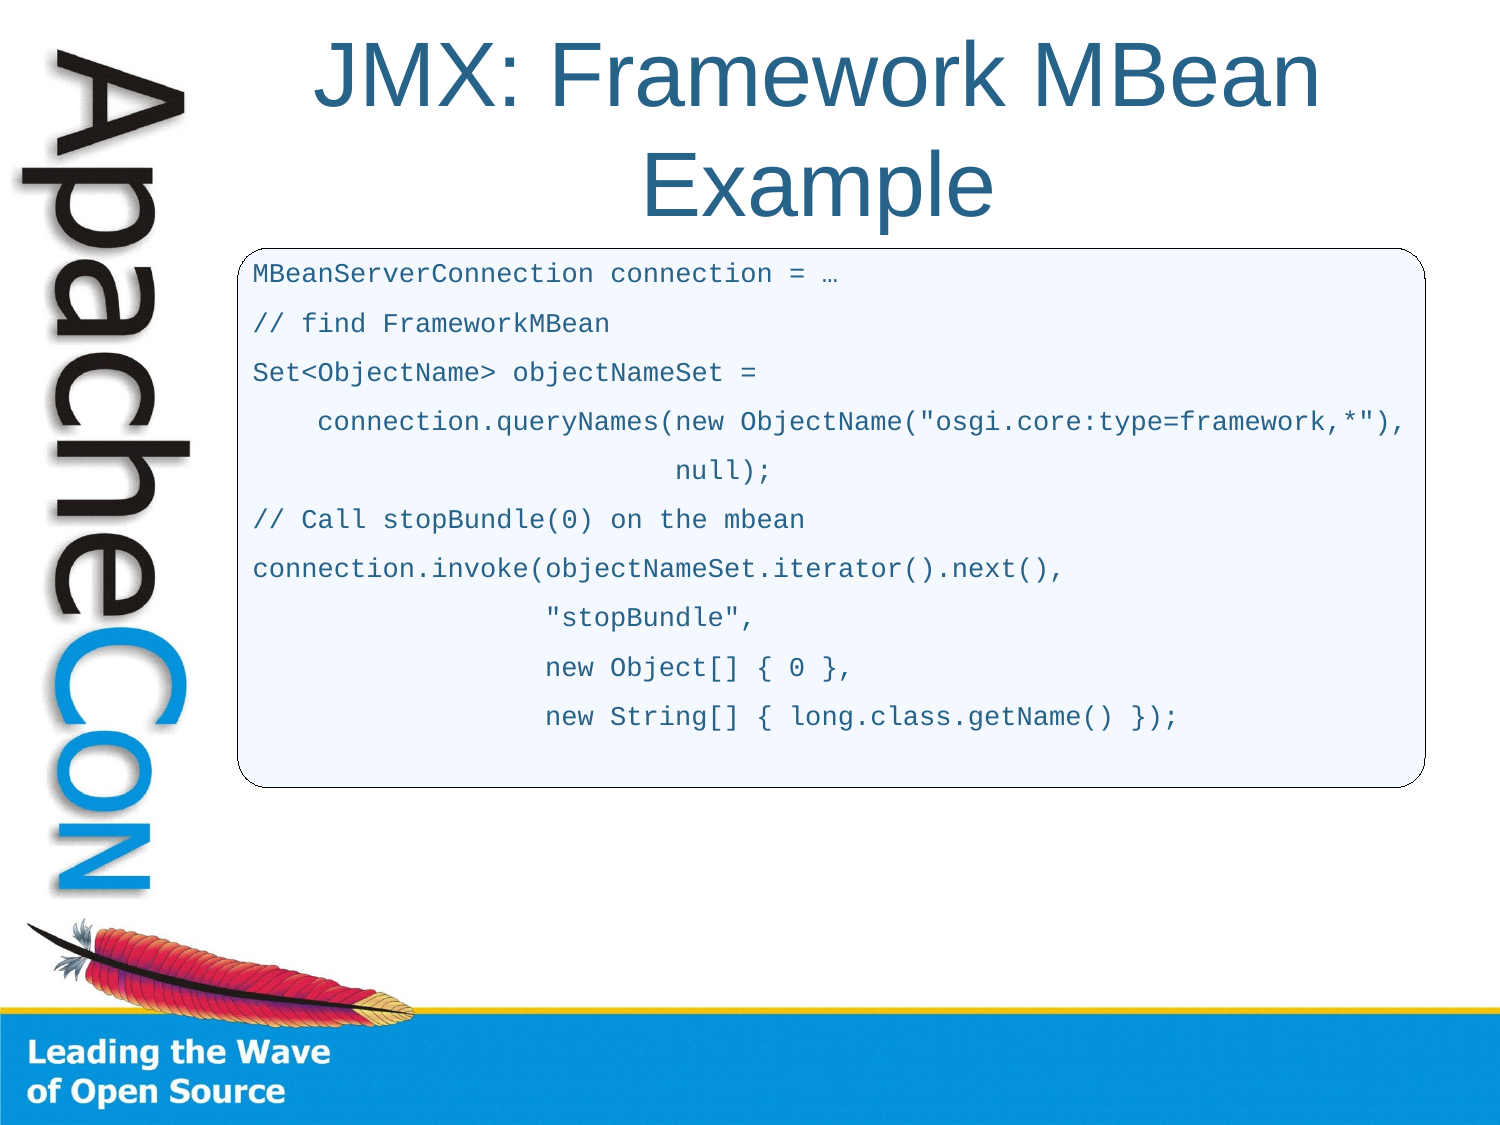

# JMX: Framework MBean Example
MBeanServerConnection connection = …
// find FrameworkMBean
Set<ObjectName> objectNameSet =
 connection.queryNames(new ObjectName("osgi.core:type=framework,*"),
 null);
// Call stopBundle(0) on the mbean
connection.invoke(objectNameSet.iterator().next(),
 "stopBundle",
 new Object[] { 0 },
 new String[] { long.class.getName() });